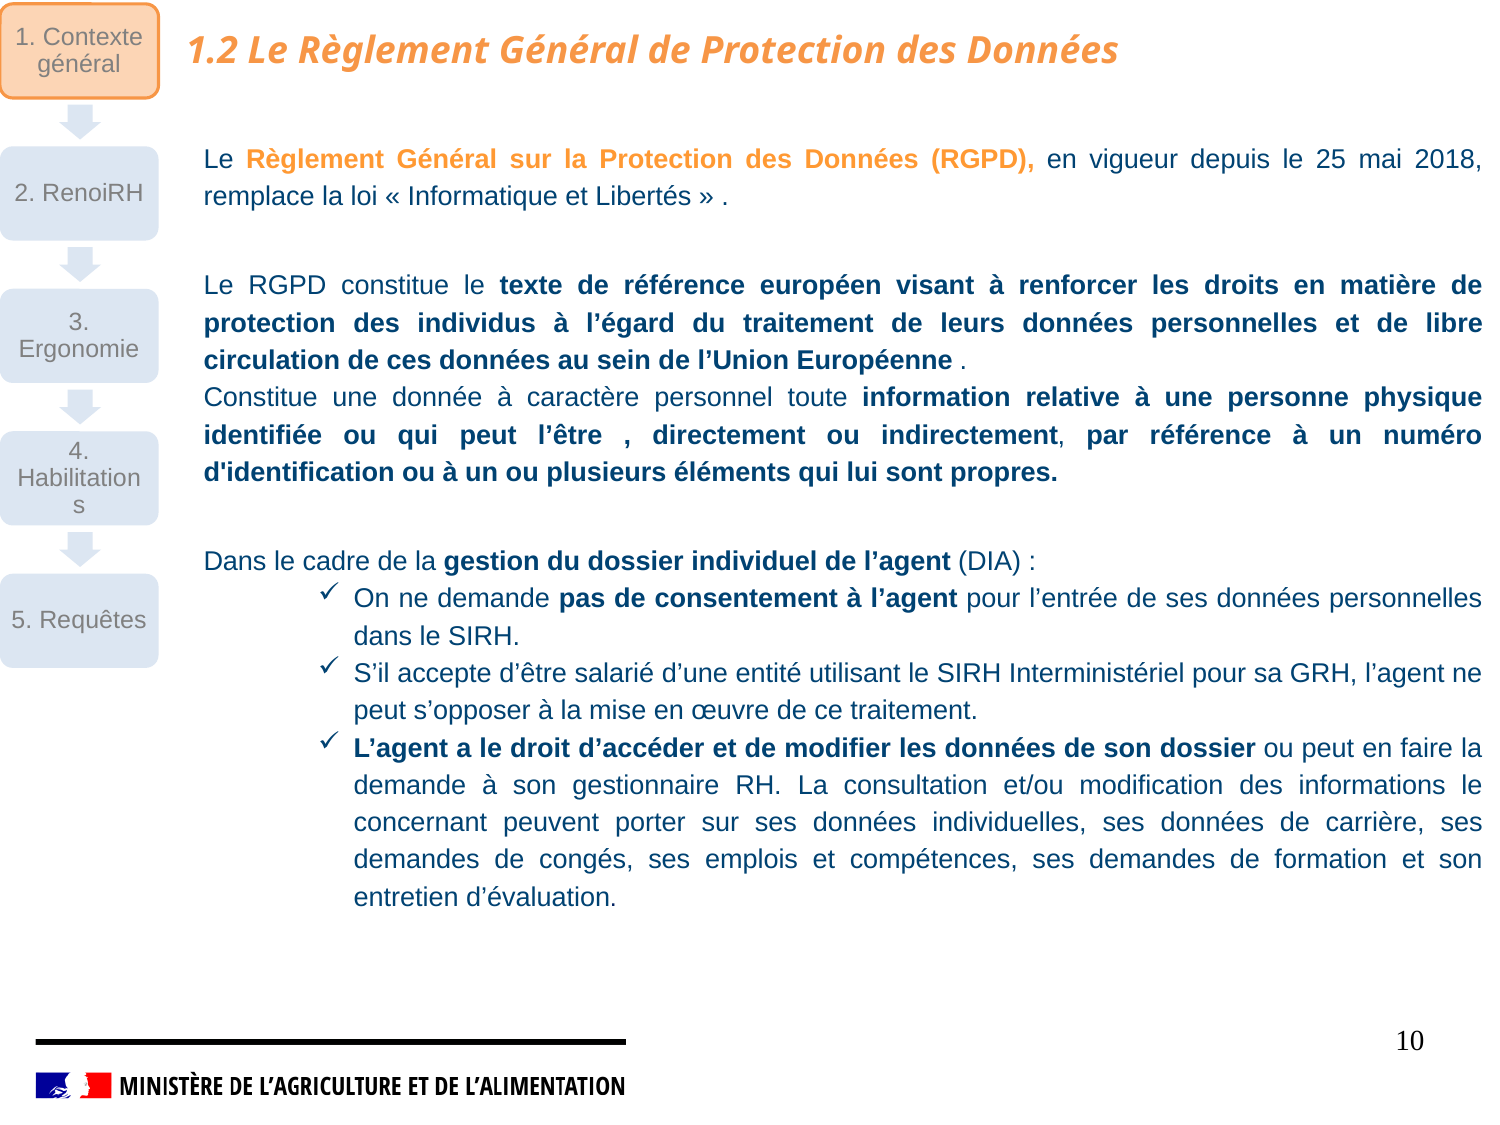

1. Contexte général
1.2 Le Règlement Général de Protection des Données
Le Règlement Général sur la Protection des Données (RGPD), en vigueur depuis le 25 mai 2018, remplace la loi « Informatique et Libertés » .
Le RGPD constitue le texte de référence européen visant à renforcer les droits en matière de protection des individus à l’égard du traitement de leurs données personnelles et de libre circulation de ces données au sein de l’Union Européenne .
Constitue une donnée à caractère personnel toute information relative à une personne physique identifiée ou qui peut l’être , directement ou indirectement, par référence à un numéro d'identification ou à un ou plusieurs éléments qui lui sont propres.
Dans le cadre de la gestion du dossier individuel de l’agent (DIA) :
On ne demande pas de consentement à l’agent pour l’entrée de ses données personnelles dans le SIRH.
S’il accepte d’être salarié d’une entité utilisant le SIRH Interministériel pour sa GRH, l’agent ne peut s’opposer à la mise en œuvre de ce traitement.
L’agent a le droit d’accéder et de modifier les données de son dossier ou peut en faire la demande à son gestionnaire RH. La consultation et/ou modification des informations le concernant peuvent porter sur ses données individuelles, ses données de carrière, ses demandes de congés, ses emplois et compétences, ses demandes de formation et son entretien d’évaluation.
2. RenoiRH
3. Ergonomie
4. Habilitations
5. Requêtes